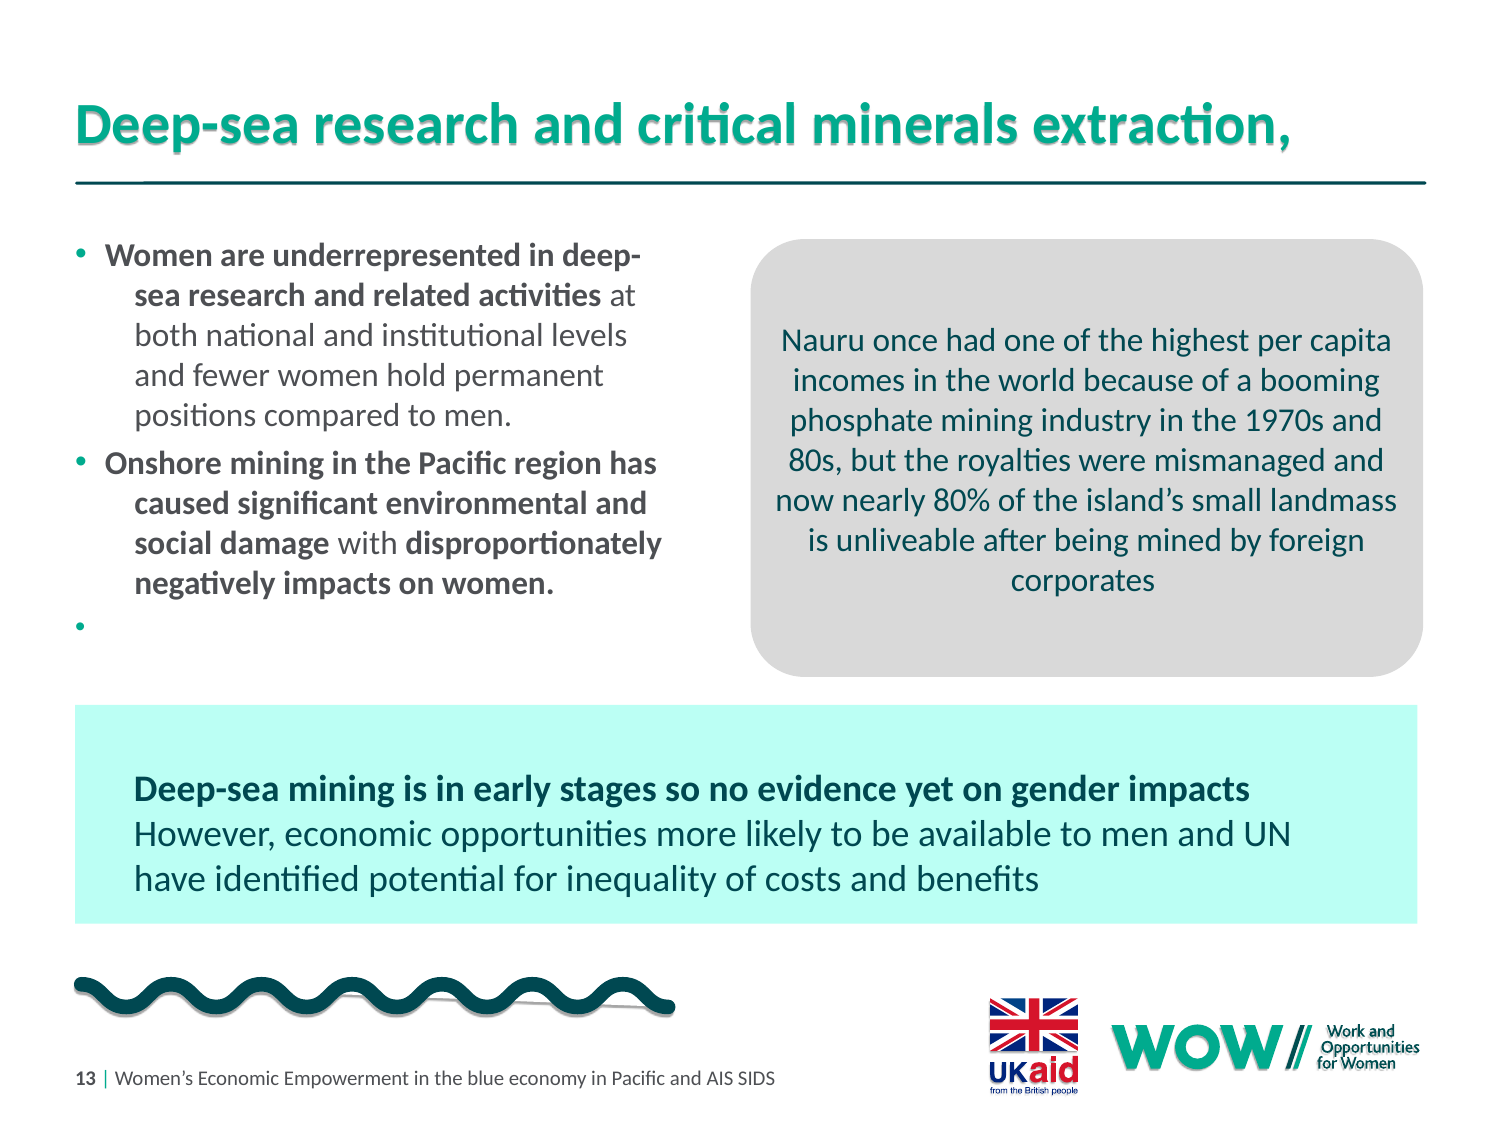

# Deep-sea research and critical minerals extraction,
Women are underrepresented in deep-sea research and related activities at both national and institutional levels and fewer women hold permanent positions compared to men.
Onshore mining in the Pacific region has caused significant environmental and social damage with disproportionately negatively impacts on women.
Nauru once had one of the highest per capita incomes in the world because of a booming phosphate mining industry in the 1970s and 80s, but the royalties were mismanaged and now nearly 80% of the island’s small landmass is unliveable after being mined by foreign corporates
Deep-sea mining is in early stages so no evidence yet on gender impacts
However, economic opportunities more likely to be available to men and UN have identified potential for inequality of costs and benefits
10 | Women’s Economic Empowerment in the blue economy in Pacific and AIS SIDS